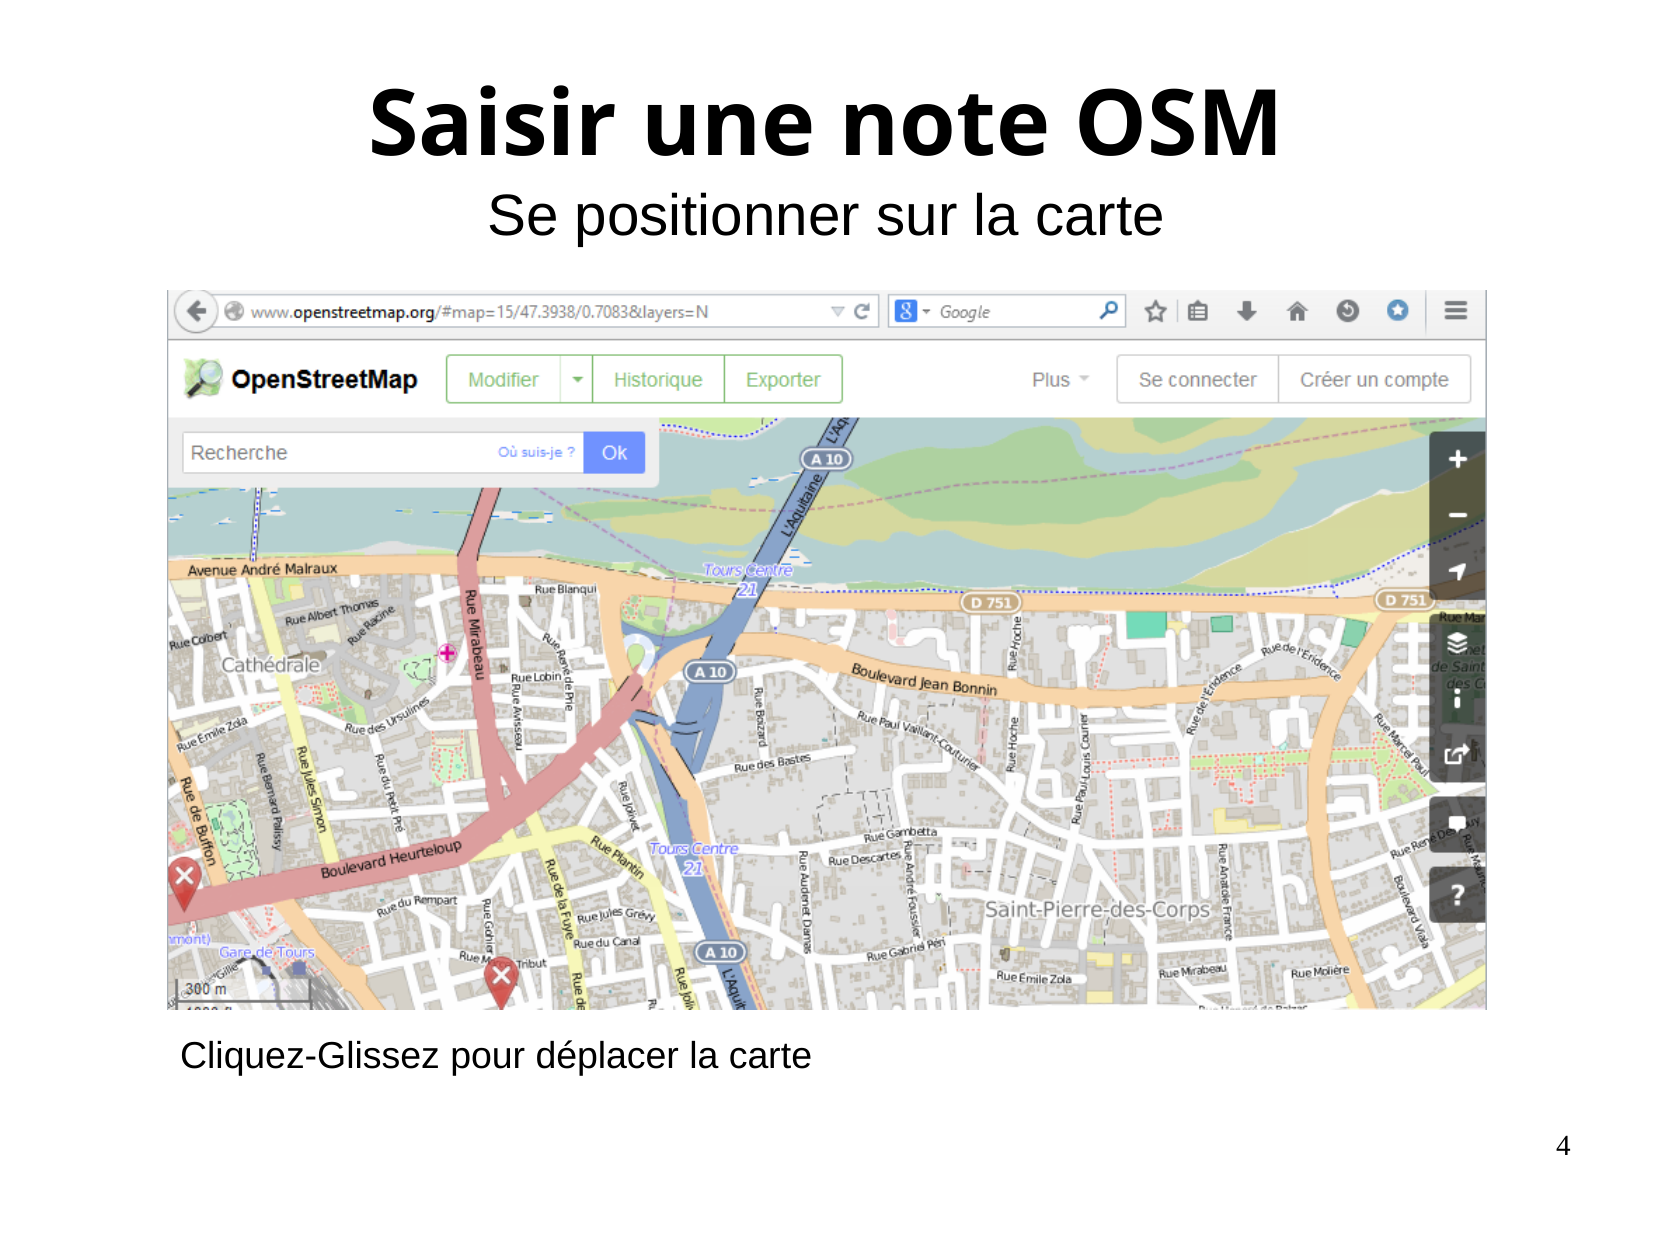

# Saisir une note OSM Se positionner sur la carte
Cliquez-Glissez pour déplacer la carte
4